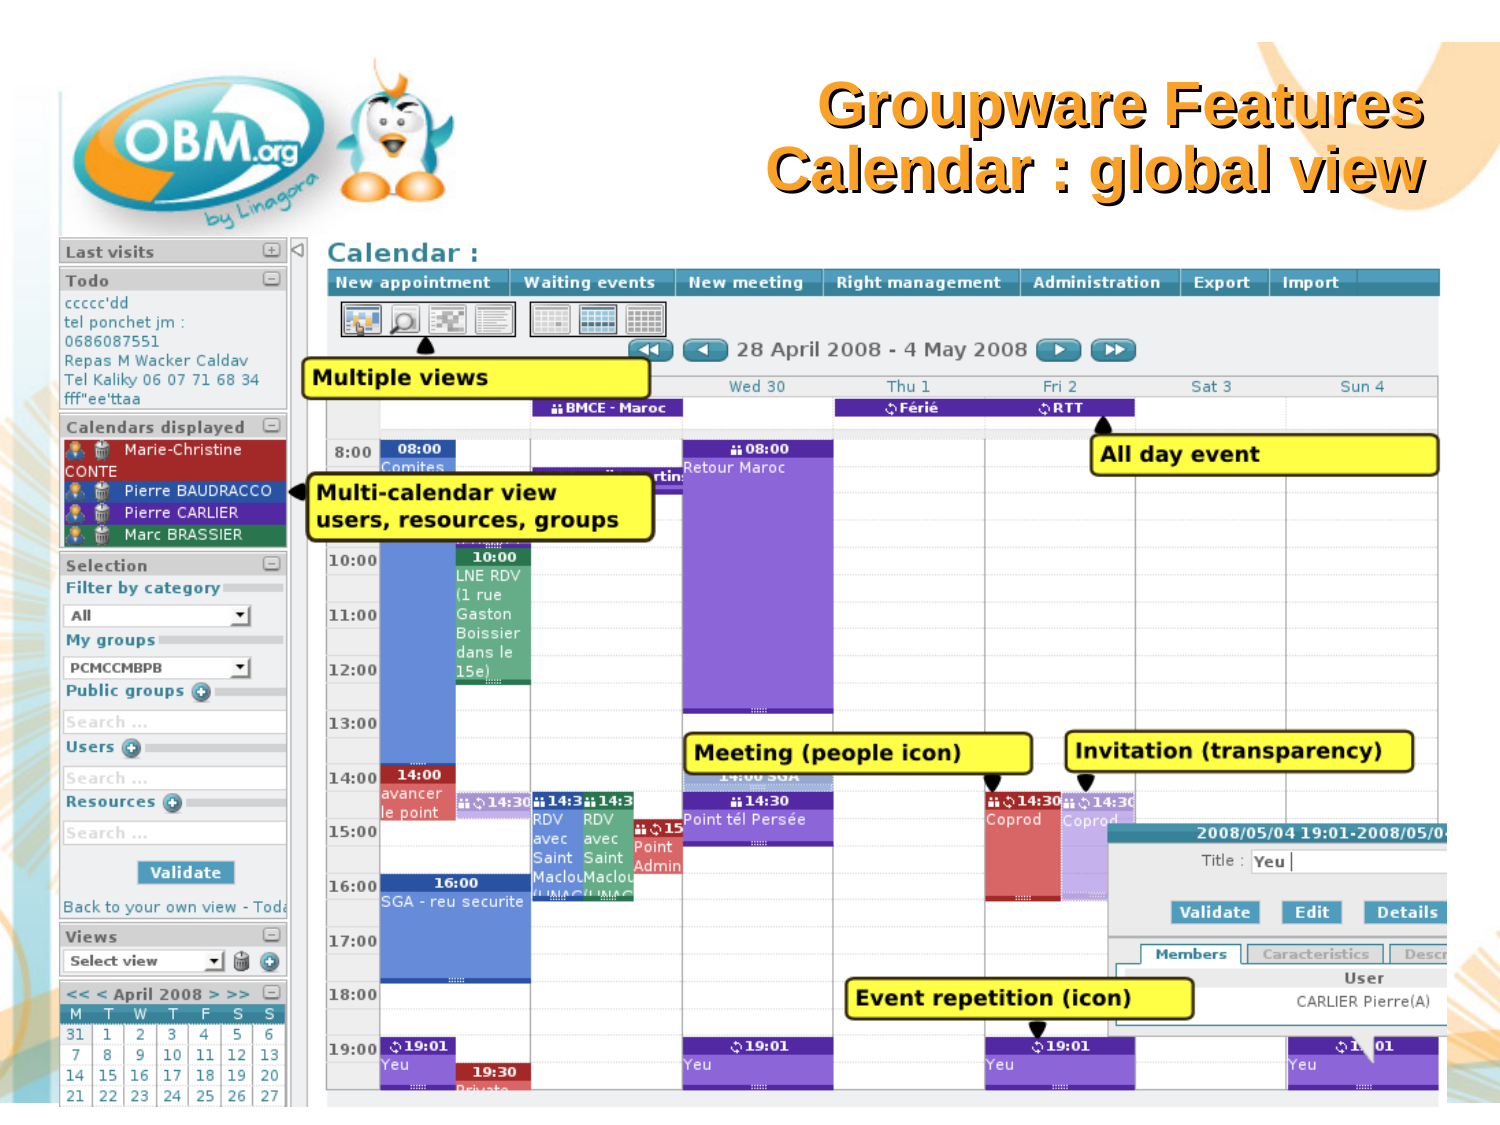

# Groupware Features Calendar : global view
15